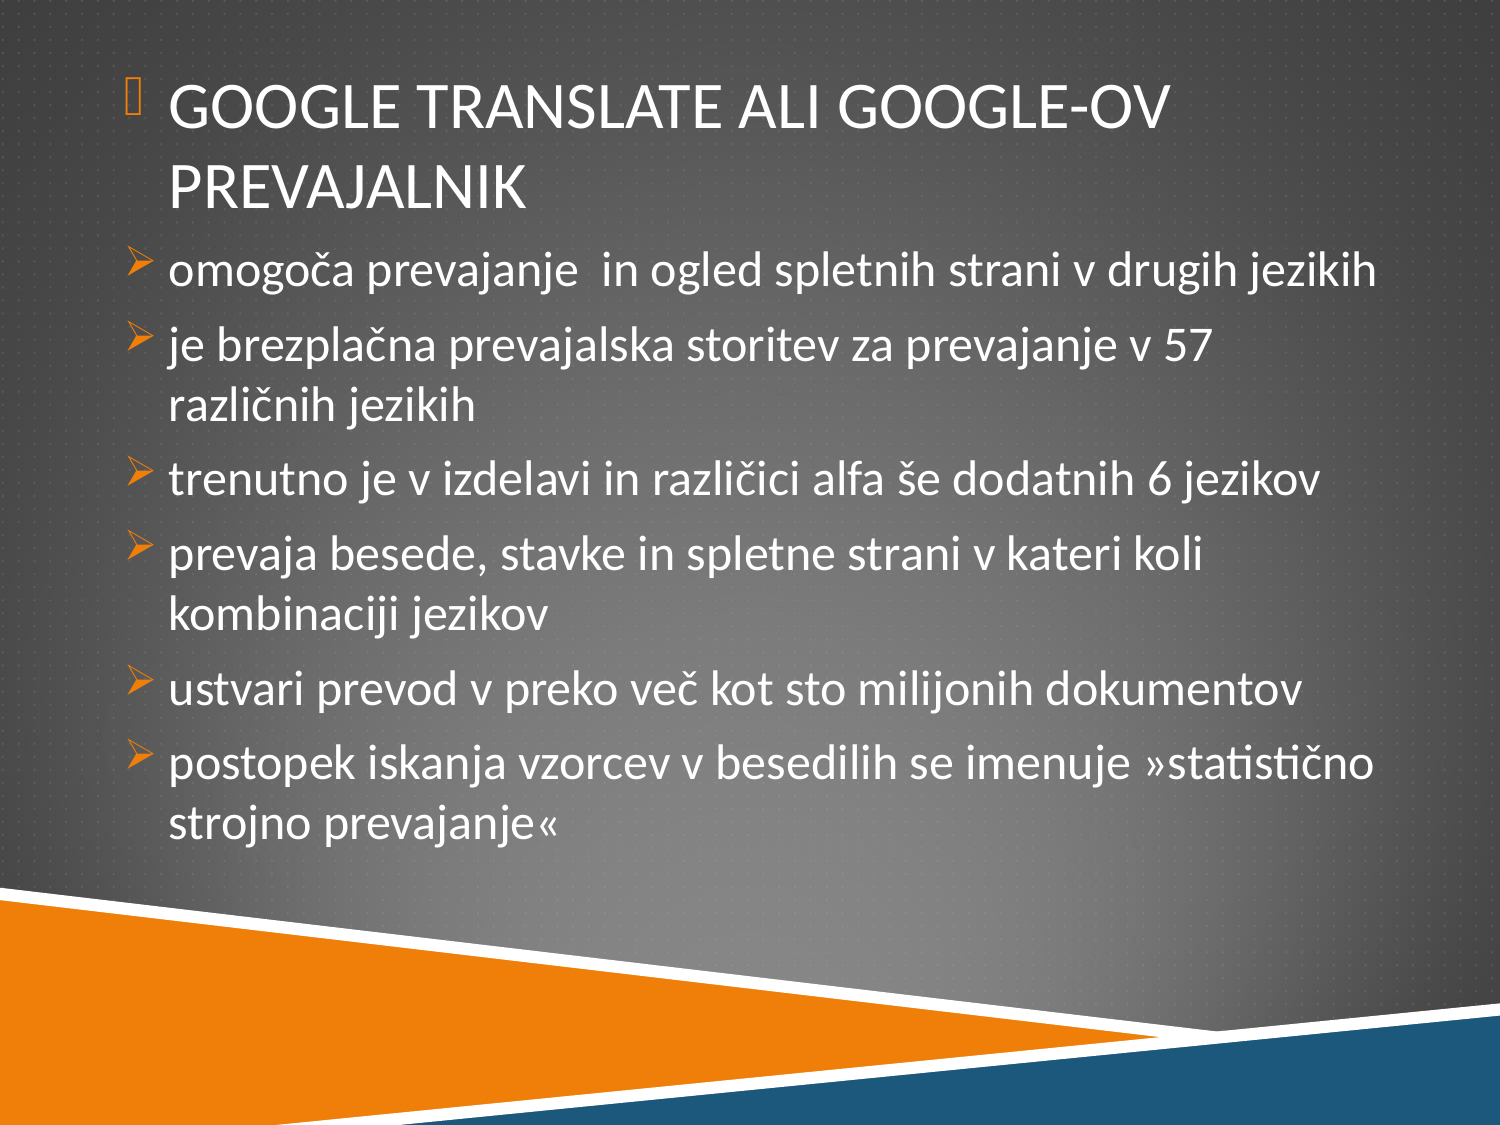

# GOOGLE TRANSLATE ALI GOOGLE-OV PREVAJALNIK
omogoča prevajanje in ogled spletnih strani v drugih jezikih
je brezplačna prevajalska storitev za prevajanje v 57 različnih jezikih
trenutno je v izdelavi in različici alfa še dodatnih 6 jezikov
prevaja besede, stavke in spletne strani v kateri koli kombinaciji jezikov
ustvari prevod v preko več kot sto milijonih dokumentov
postopek iskanja vzorcev v besedilih se imenuje »statistično strojno prevajanje«